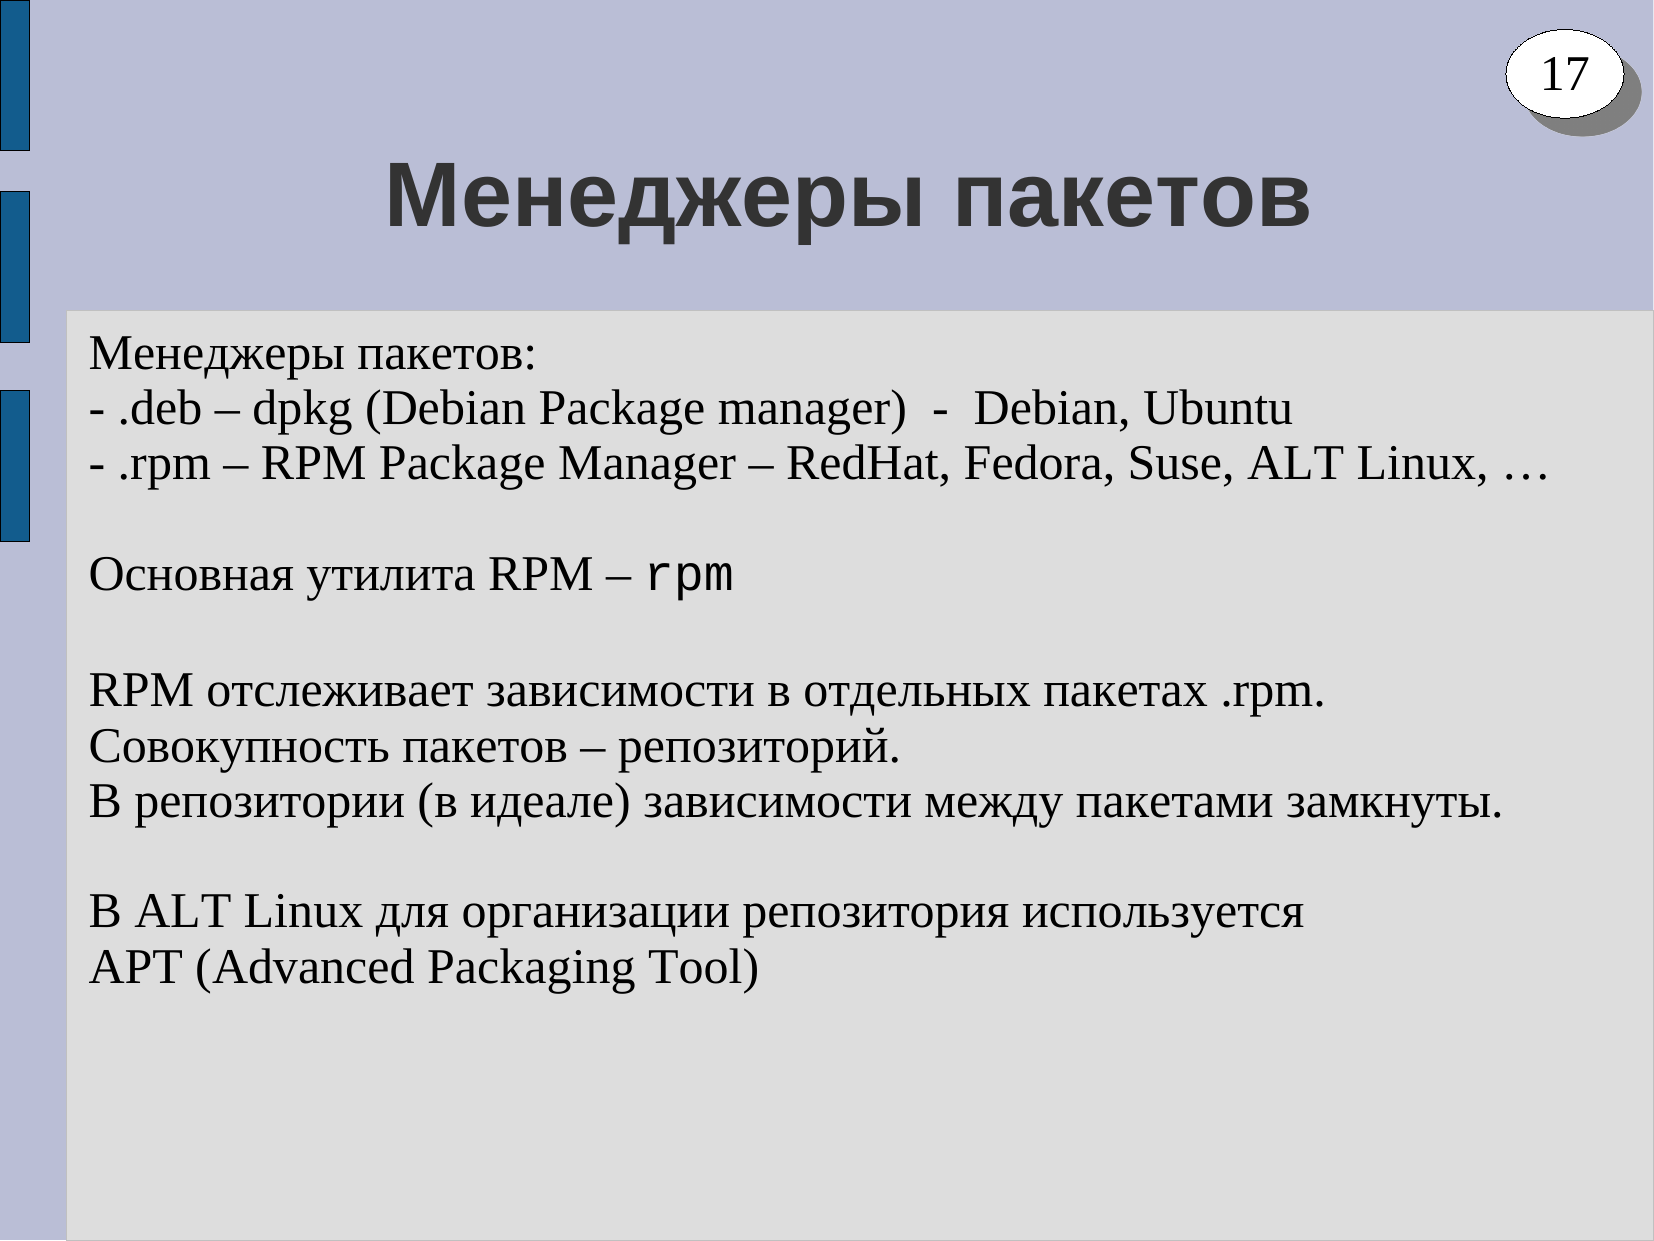

17
# Менеджеры пакетов
Менеджеры пакетов:
- .deb – dpkg (Debian Package manager) - Debian, Ubuntu
- .rpm – RPM Package Manager – RedHat, Fedora, Suse, ALT Linux, …
Основная утилита RPM – rpm
RPM отслеживает зависимости в отдельных пакетах .rpm.
Совокупность пакетов – репозиторий.
В репозитории (в идеале) зависимости между пакетами замкнуты.
В ALT Linux для организации репозитория используется
APT (Advanced Packaging Tool)